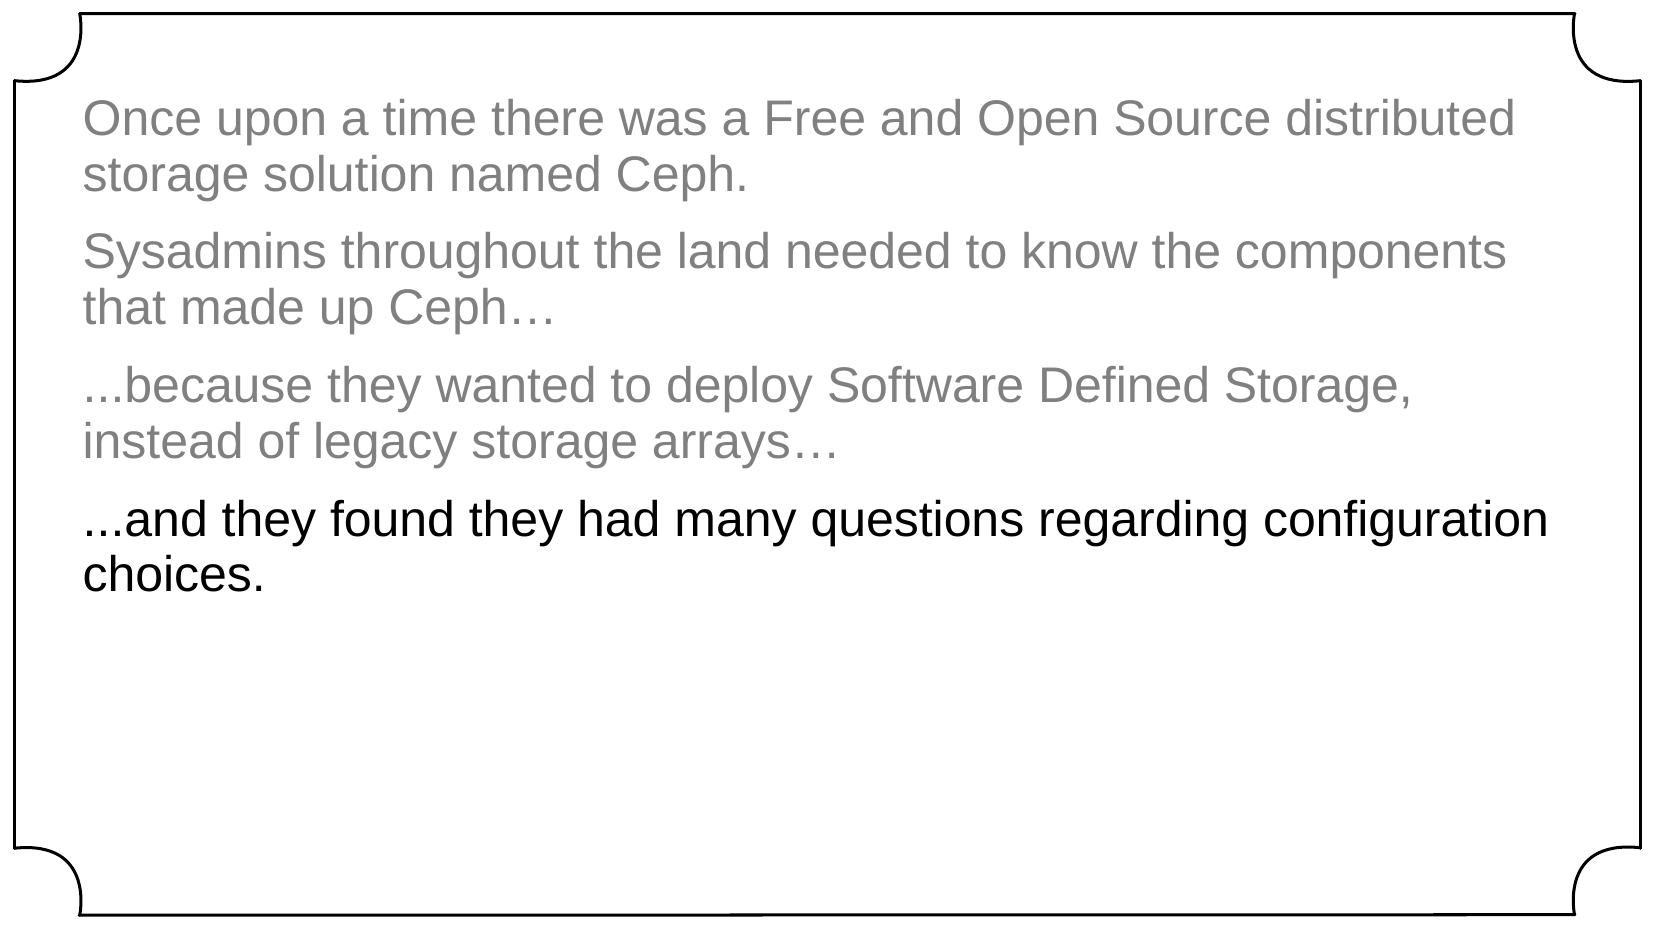

# Once upon a time there was a Free and Open Source distributed storage solution named Ceph.
Sysadmins throughout the land needed to know the components that made up Ceph…
...because they wanted to deploy Software Defined Storage, instead of legacy storage arrays…
...and they found they had many questions regarding configuration choices.